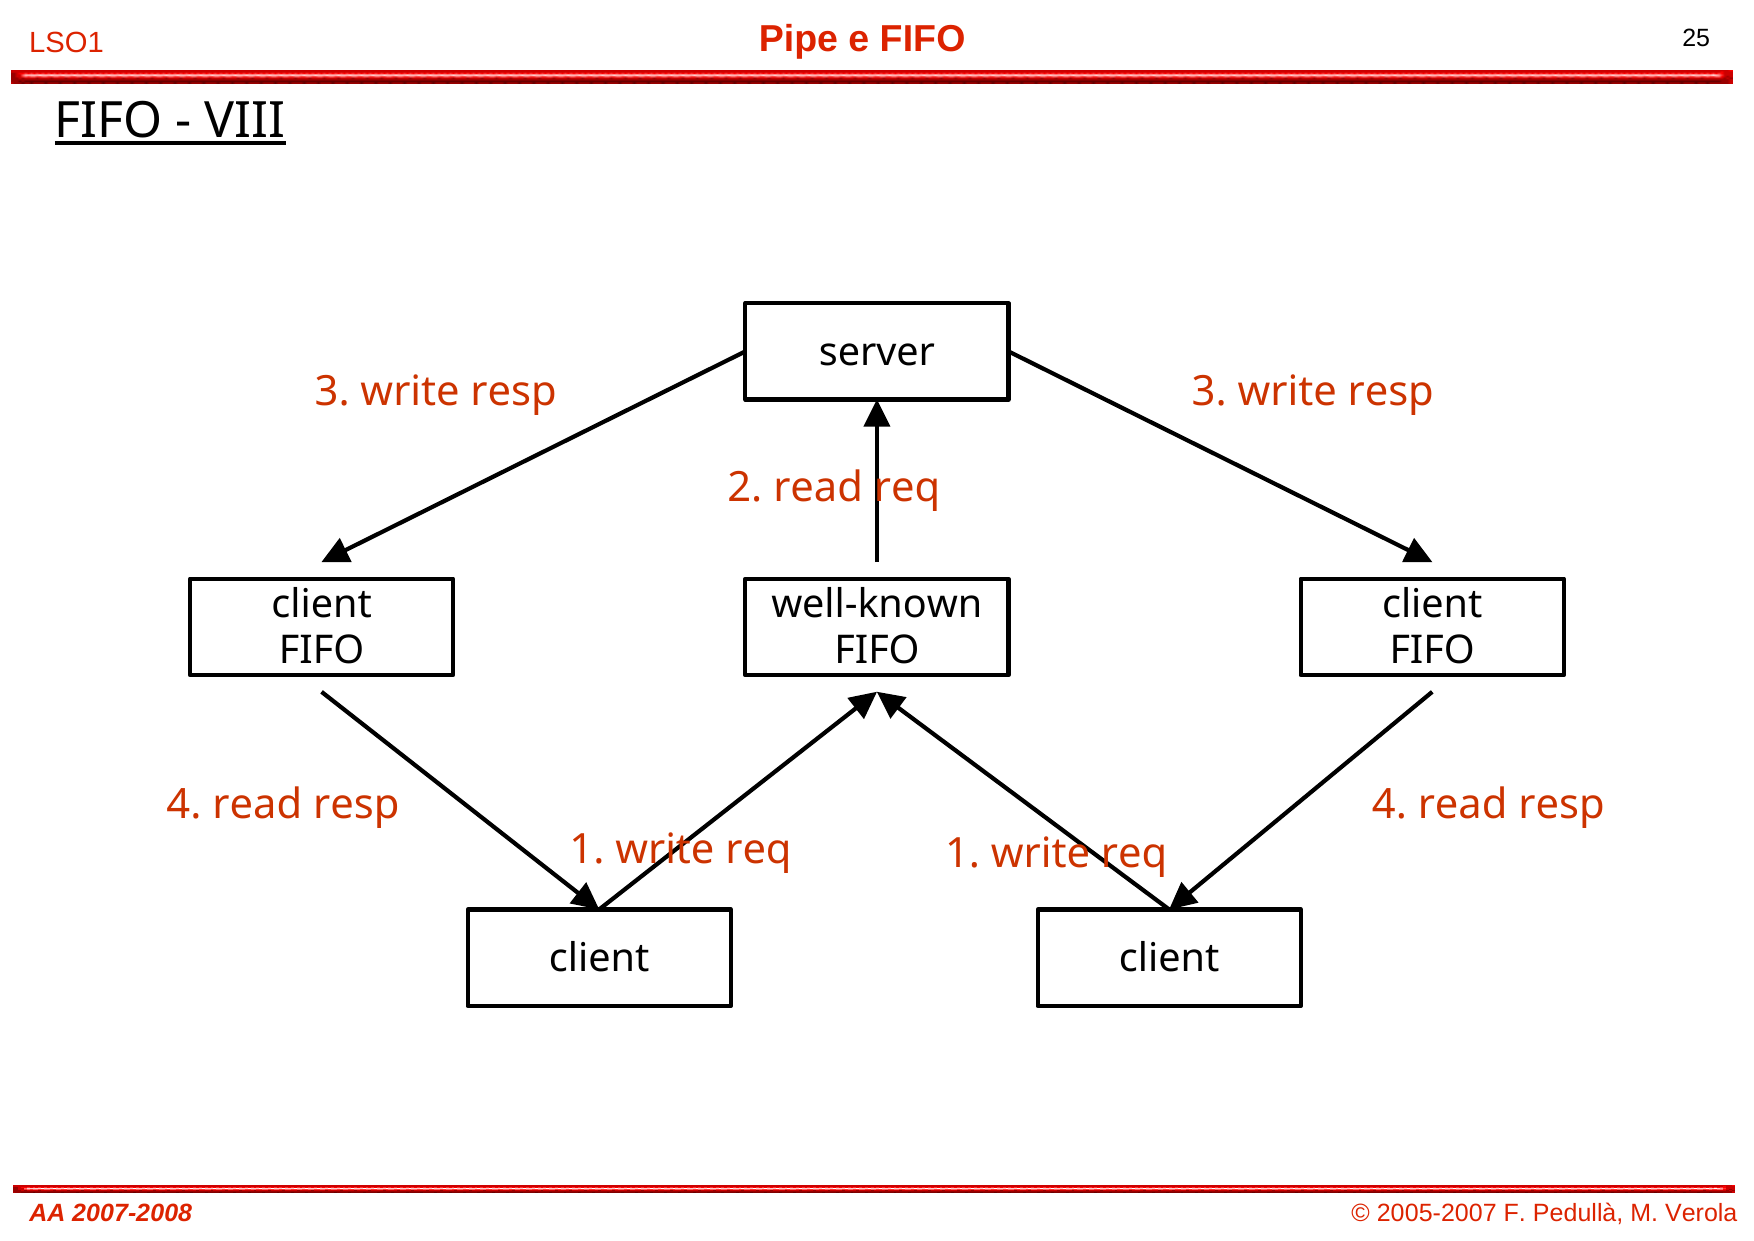

# FIFO - VIII
server
3. write resp
3. write resp
2. read req
client
FIFO
well-known
FIFO
client
FIFO
4. read resp
4. read resp
1. write req
1. write req
client
client